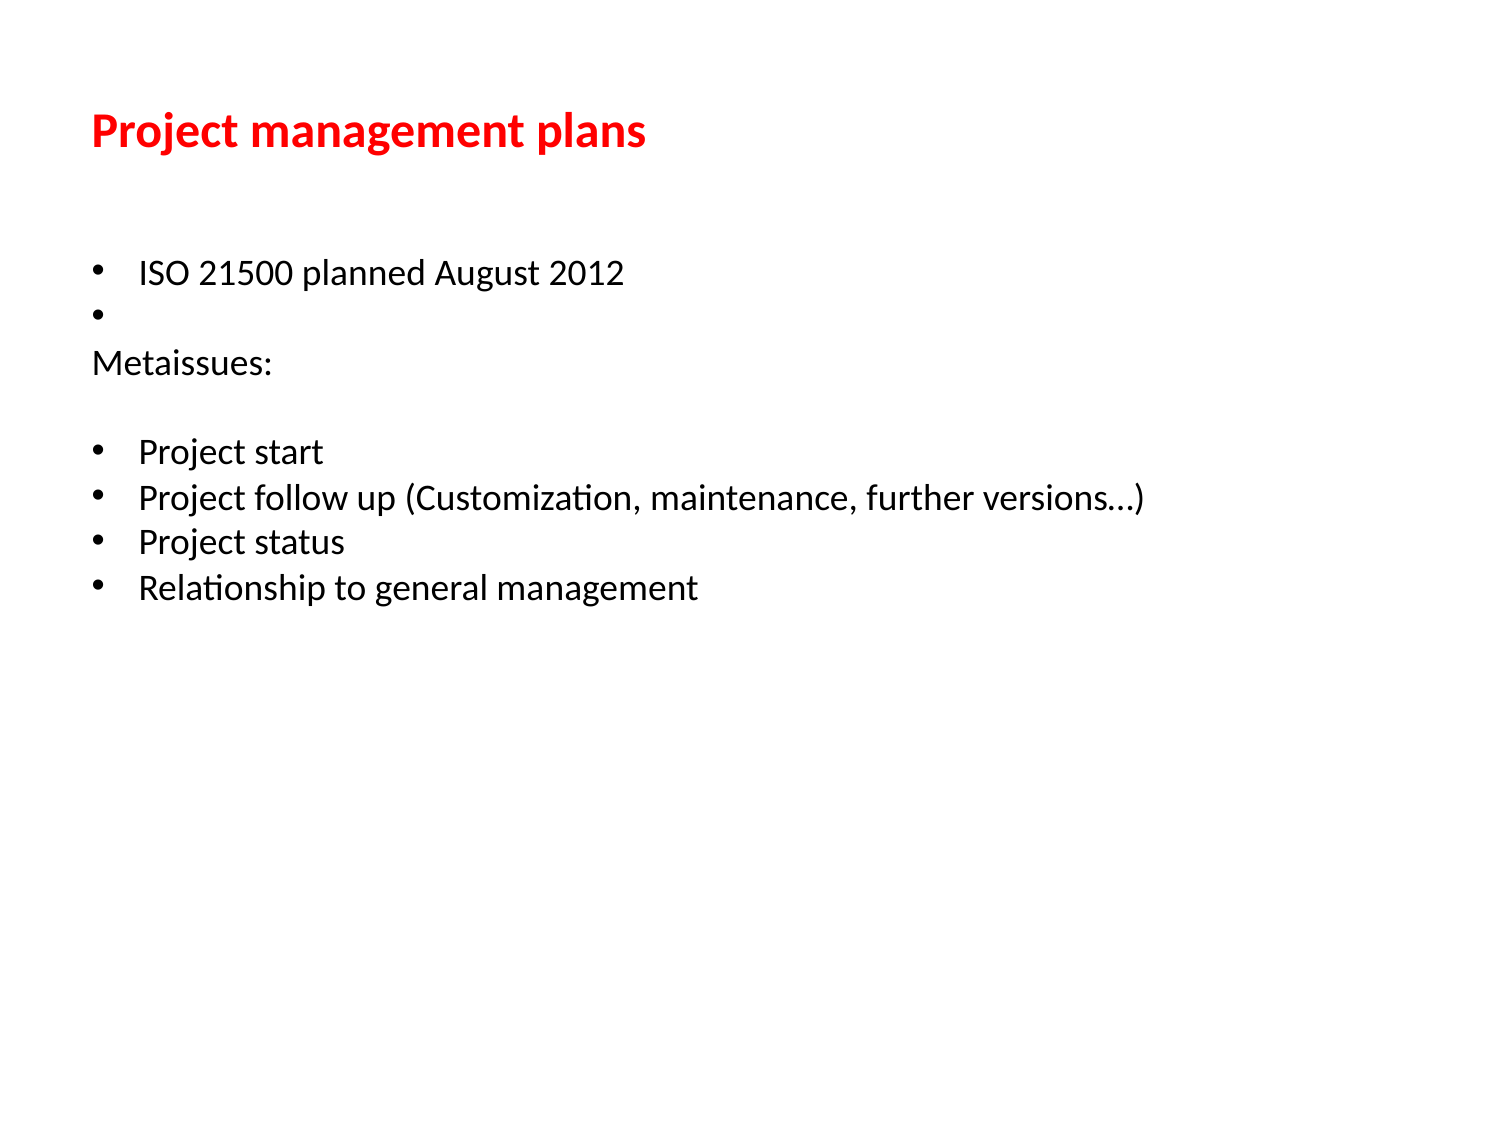

Project management plans
ISO 21500 planned August 2012
Metaissues:
Project start
Project follow up (Customization, maintenance, further versions…)
Project status
Relationship to general management